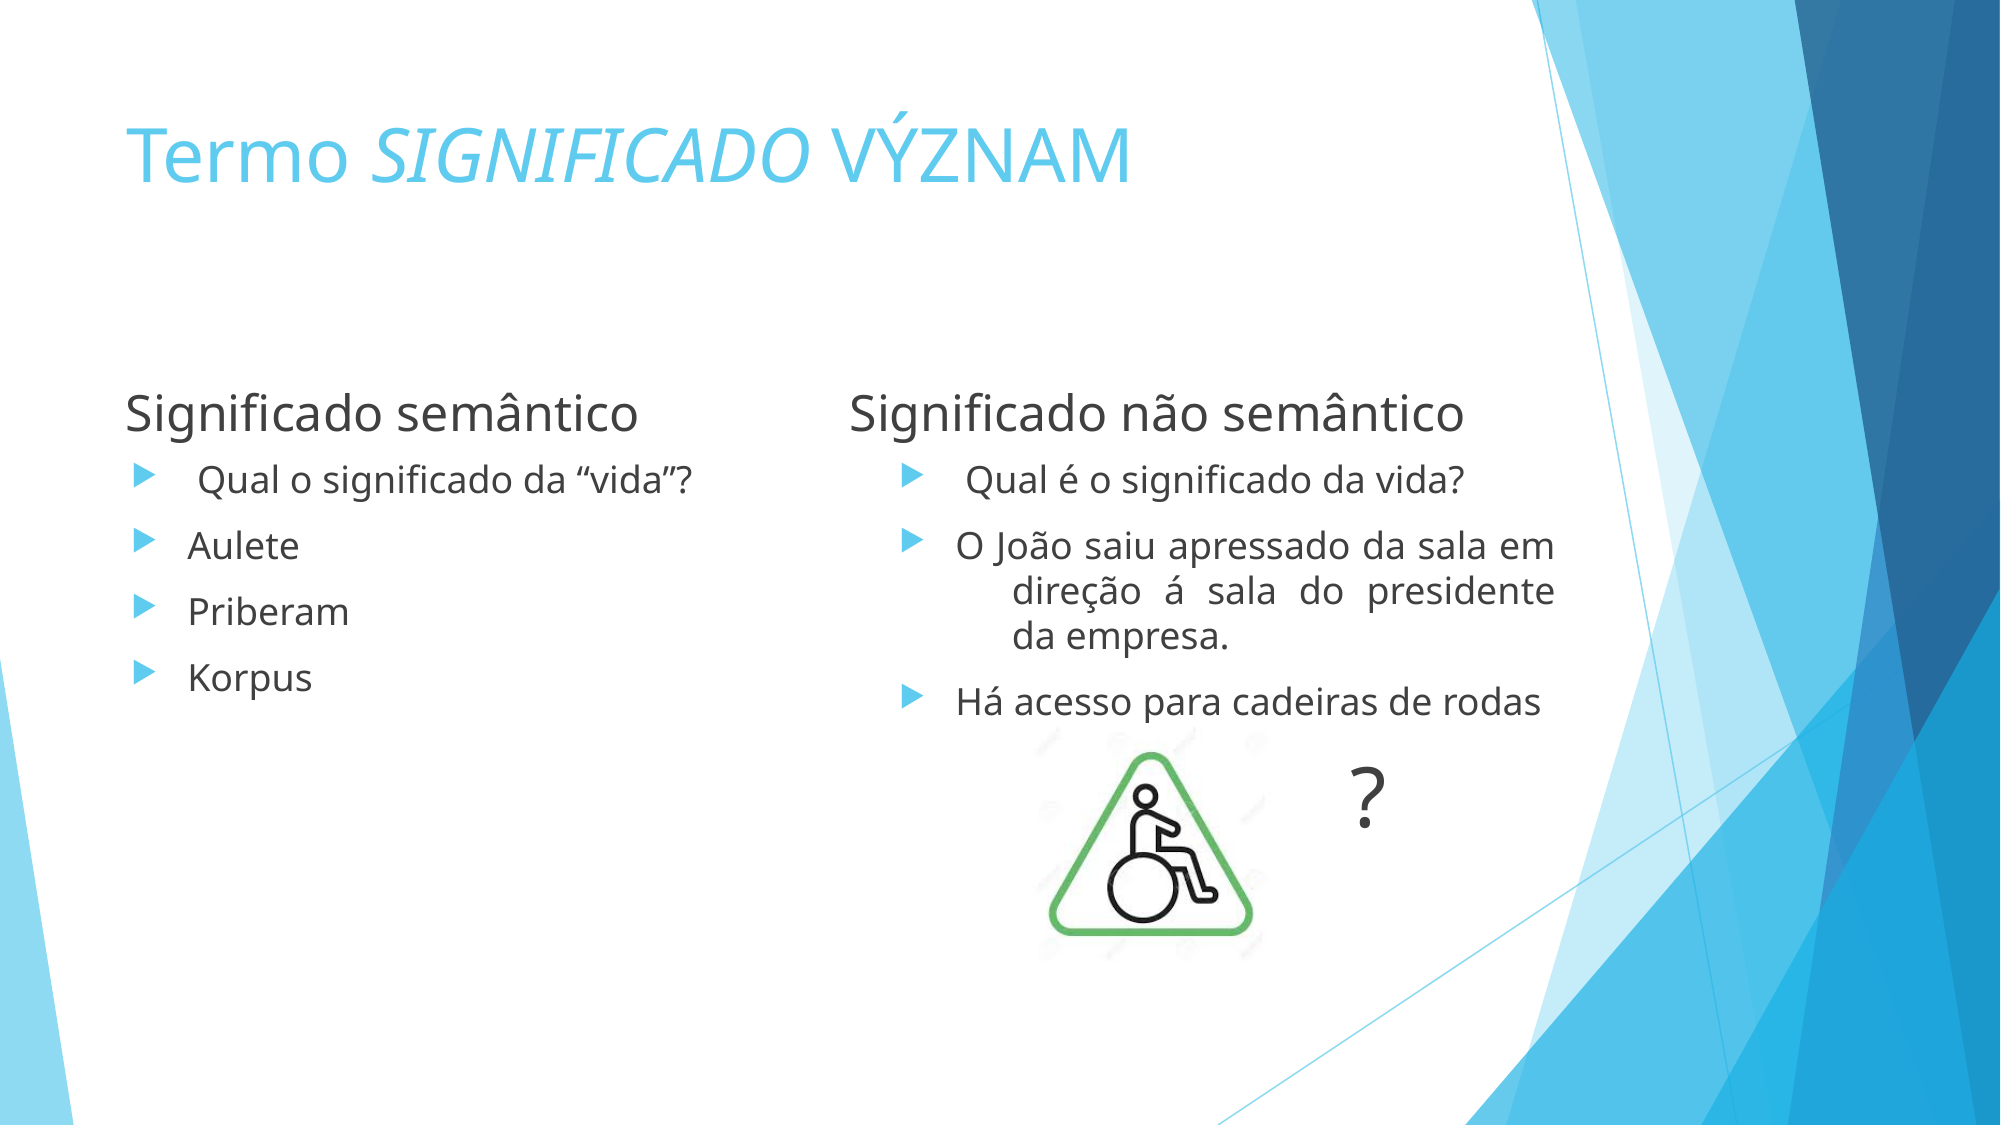

# Termo SIGNIFICADO VÝZNAM
Significado semântico
Significado não semântico
 Qual o significado da “vida”?
Aulete
Priberam
Korpus
 Qual é o significado da vida?
O João saiu apressado da sala em direção á sala do presidente da empresa.
Há acesso para cadeiras de rodas
 ?